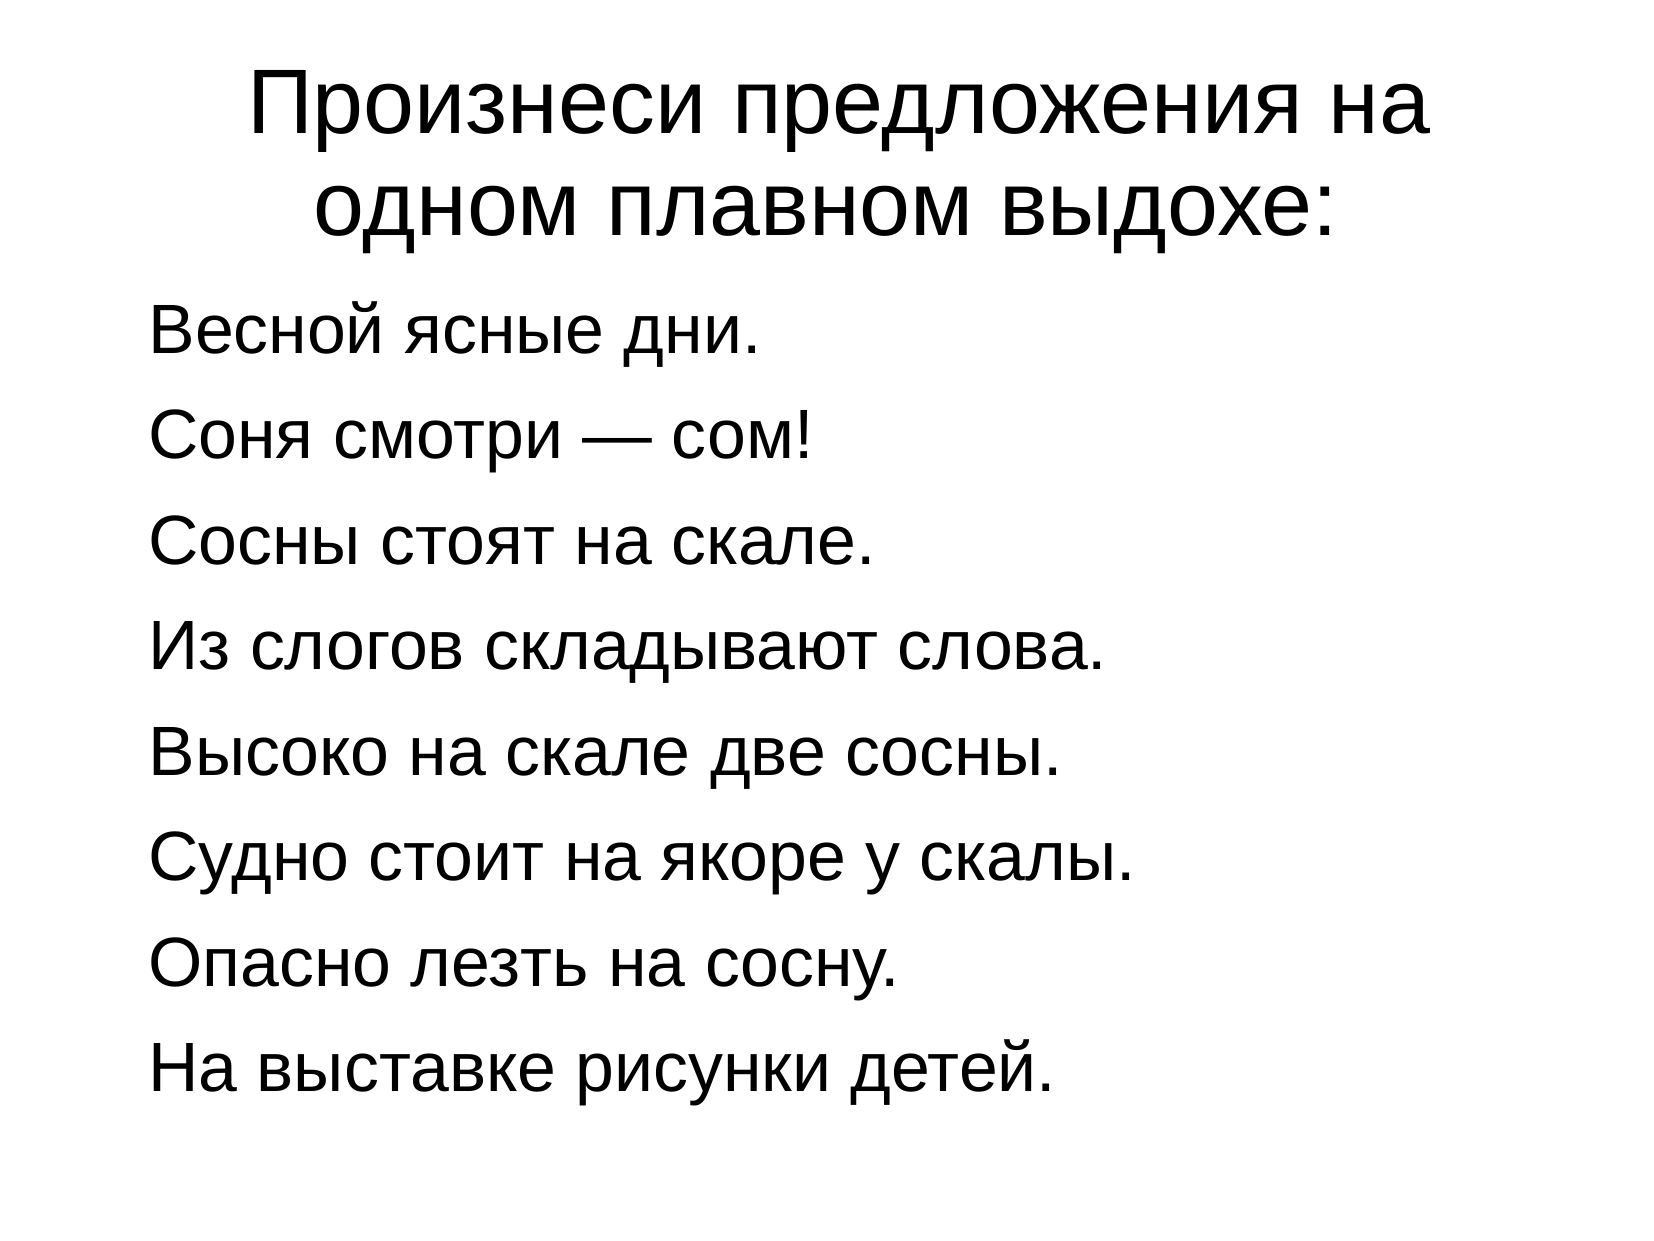

# Произнеси предложения на одном плавном выдохе:
Весной ясные дни.
Соня смотри — сом!
Сосны стоят на скале.
Из слогов складывают слова.
Высоко на скале две сосны.
Судно стоит на якоре у скалы.
Опасно лезть на сосну.
На выставке рисунки детей.